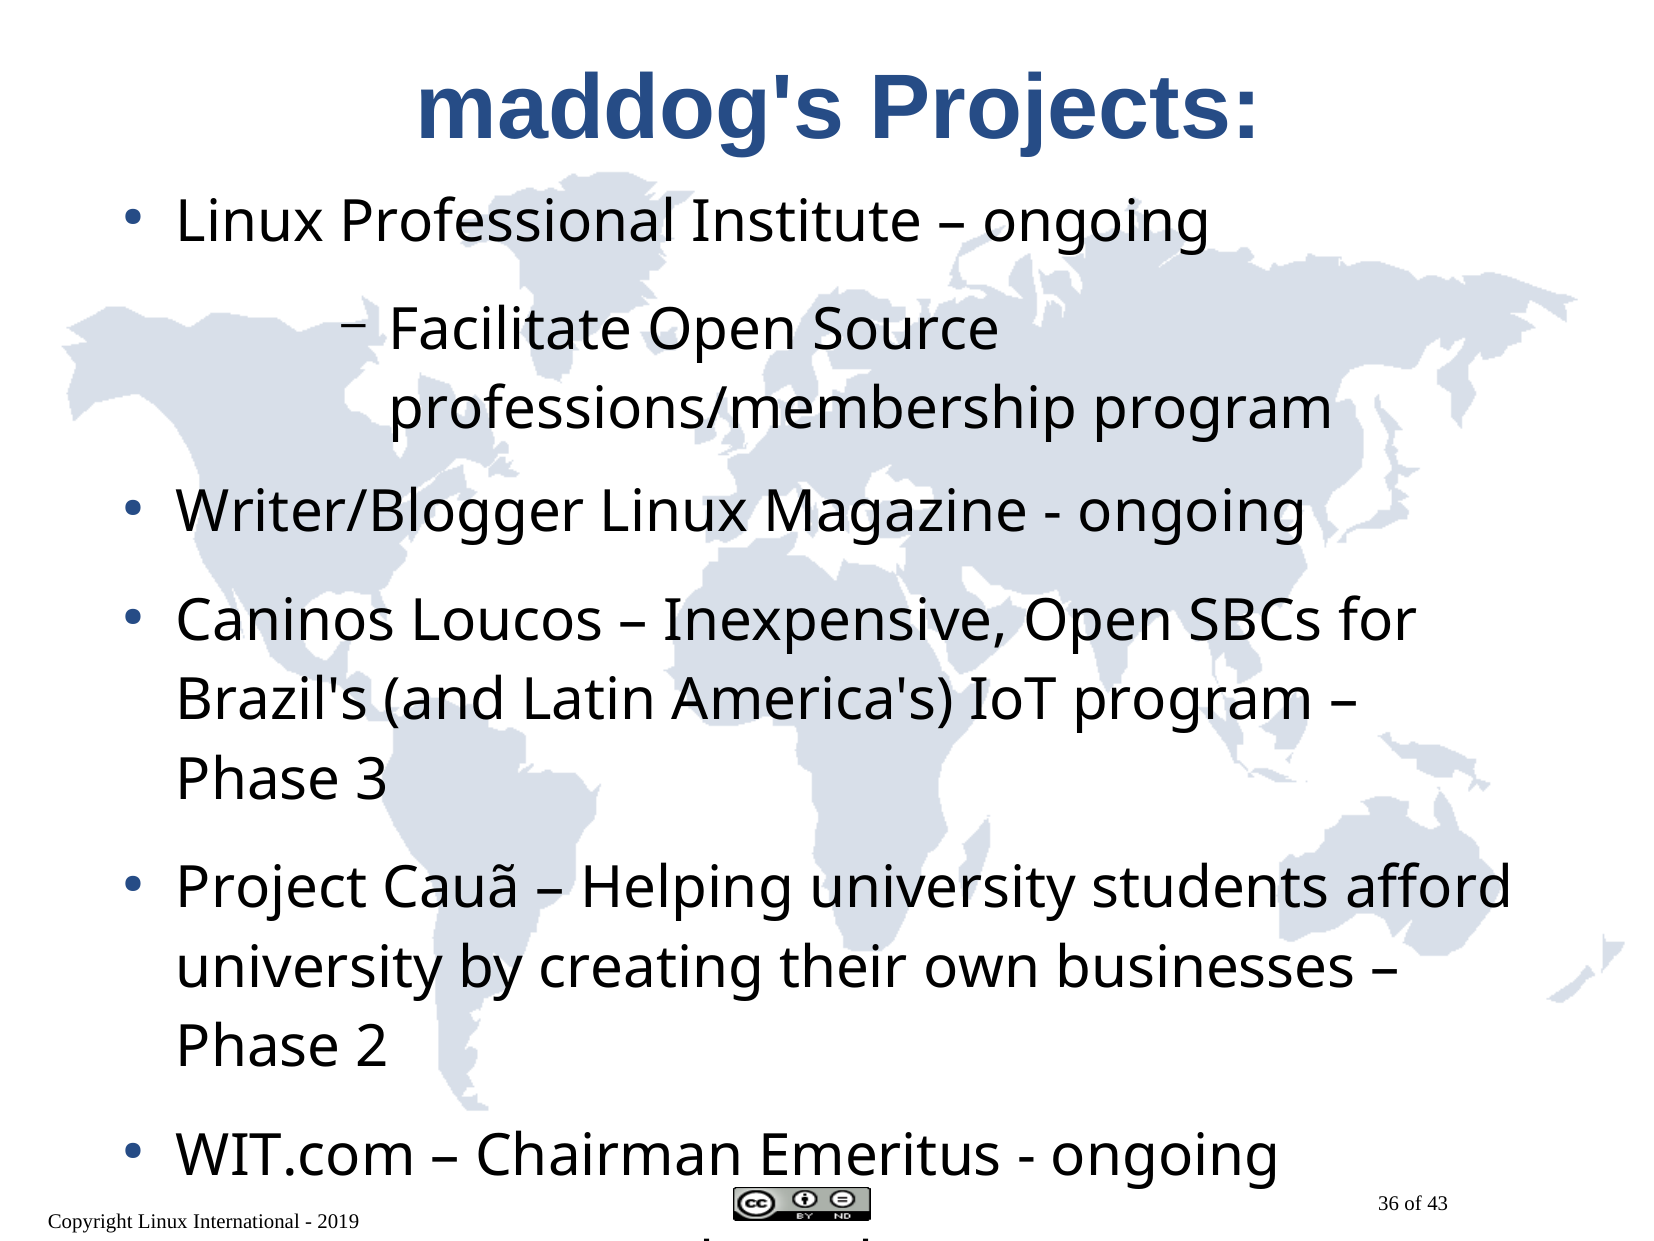

# maddog's Projects:
Linux Professional Institute – ongoing
Facilitate Open Source professions/membership program
Writer/Blogger Linux Magazine - ongoing
Caninos Loucos – Inexpensive, Open SBCs for Brazil's (and Latin America's) IoT program – Phase 3
Project Cauã – Helping university students afford university by creating their own businesses – Phase 2
WIT.com – Chairman Emeritus - ongoing
mmmmmmmmm+bs – Phase 1